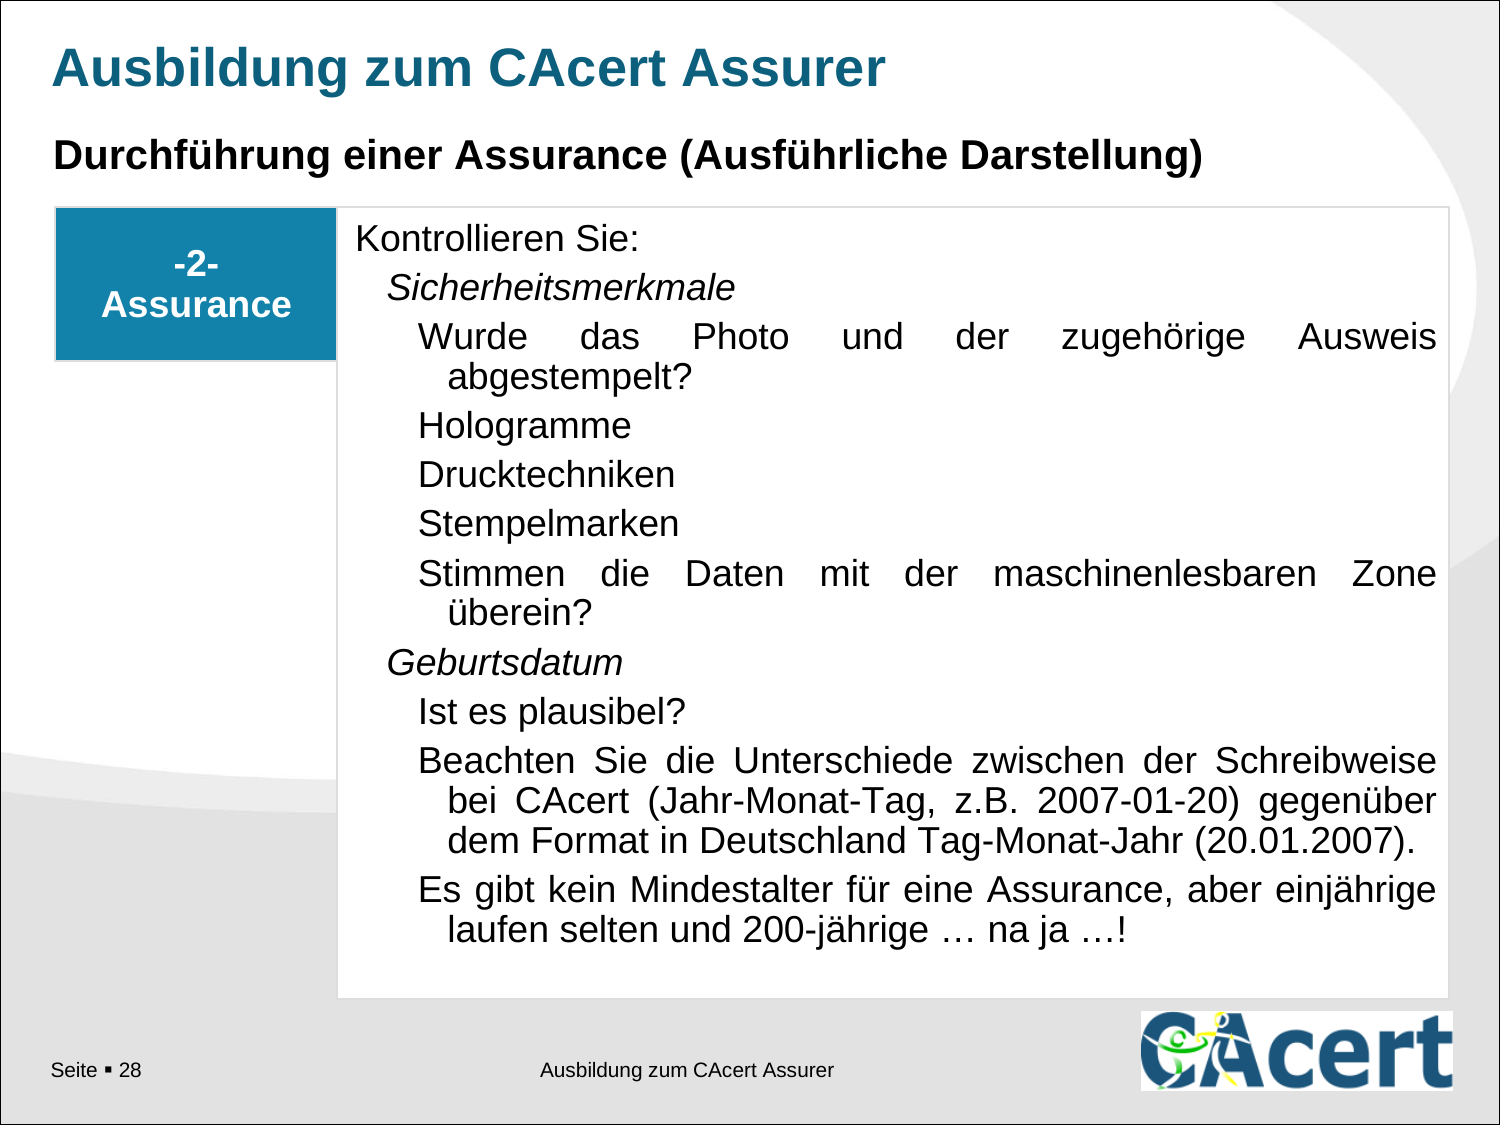

# Ausbildung zum CAcert Assurer
Durchführung einer Assurance (Ausführliche Darstellung)
-2-
Assurance
Kontrollieren Sie:
Sicherheitsmerkmale
Wurde das Photo und der zugehörige Ausweis abgestempelt?
Hologramme
Drucktechniken
Stempelmarken
Stimmen die Daten mit der maschinenlesbaren Zone überein?
Geburtsdatum
Ist es plausibel?
Beachten Sie die Unterschiede zwischen der Schreibweise bei CAcert (Jahr-Monat-Tag, z.B. 2007-01-20) gegenüber dem Format in Deutschland Tag-Monat-Jahr (20.01.2007).
Es gibt kein Mindestalter für eine Assurance, aber einjährige laufen selten und 200-jährige … na ja …!
Ausbildung zum CAcert Assurer